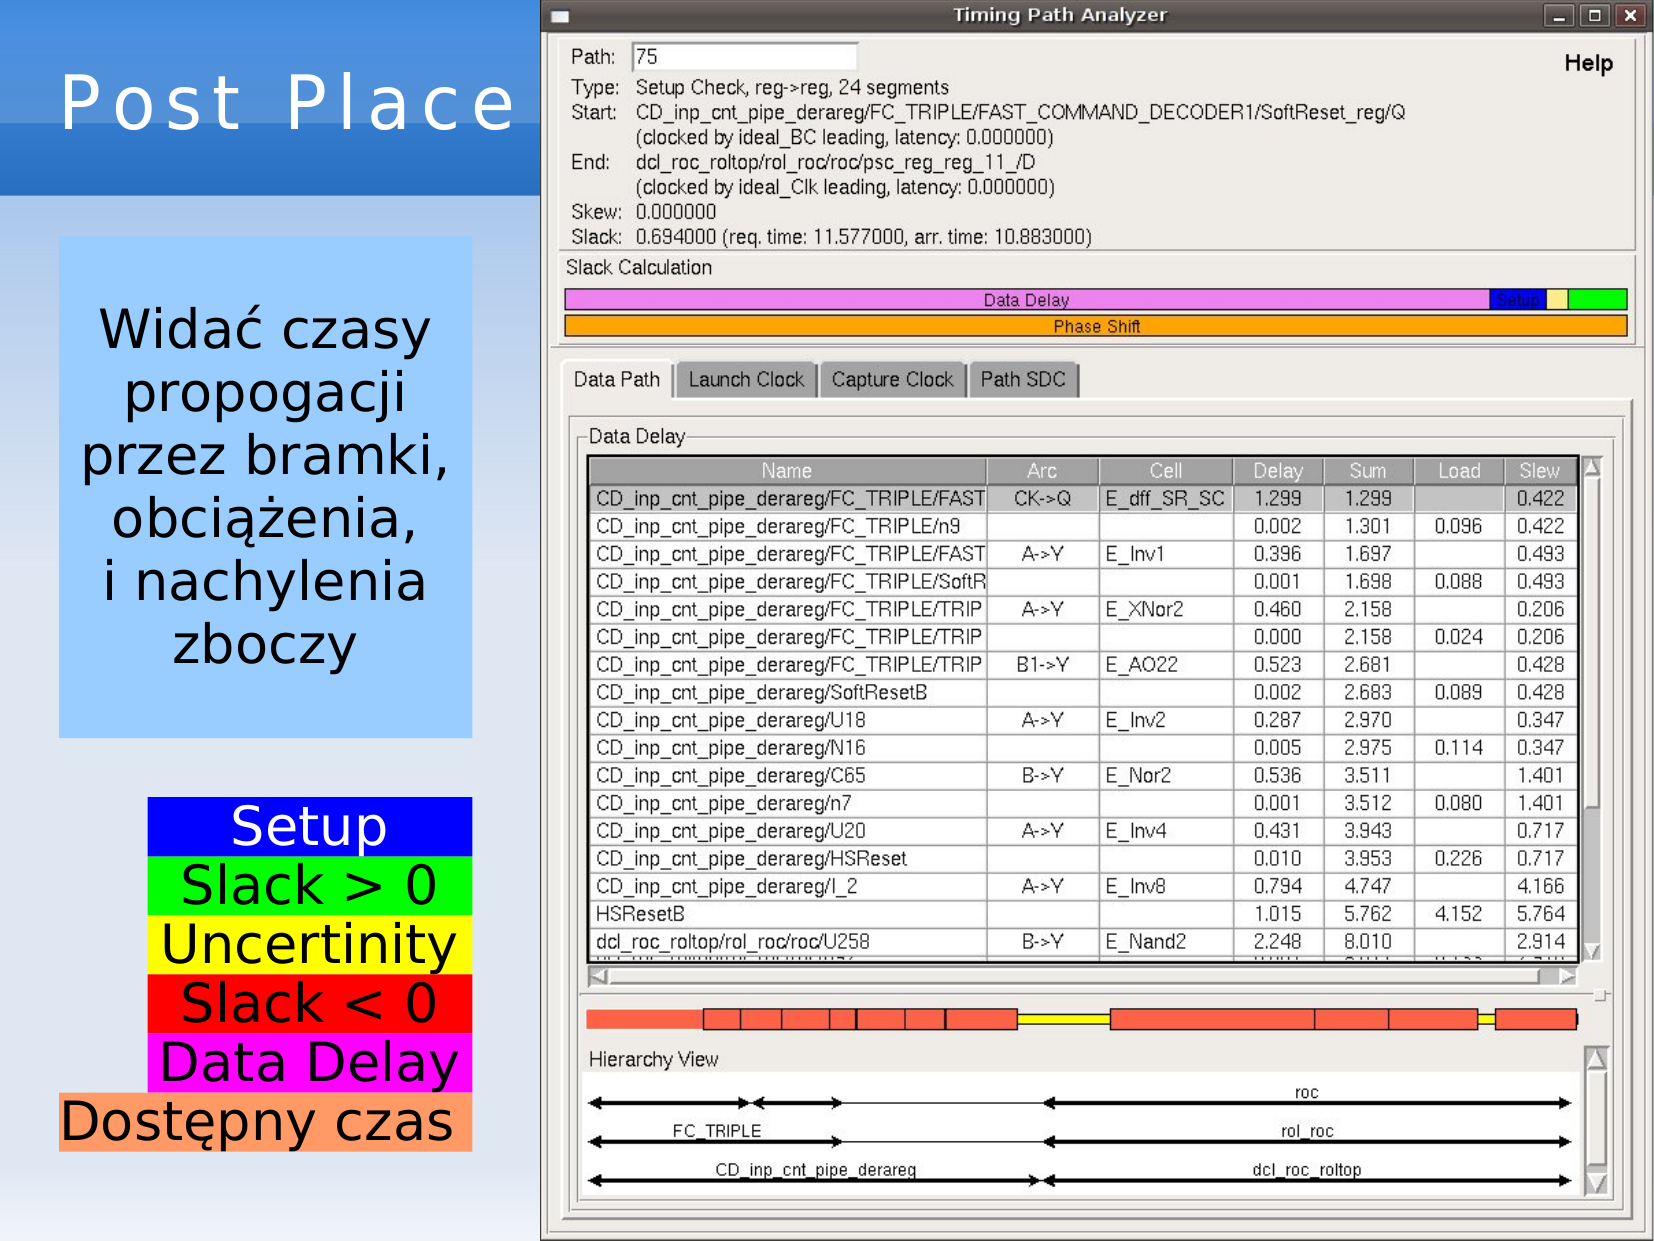

# Post Place
Widać czasy
propogacji
przez bramki,
obciążenia,
i nachylenia
zboczy
Setup
Slack > 0
Uncertinity
Slack < 0
Data Delay
Dostępny czas